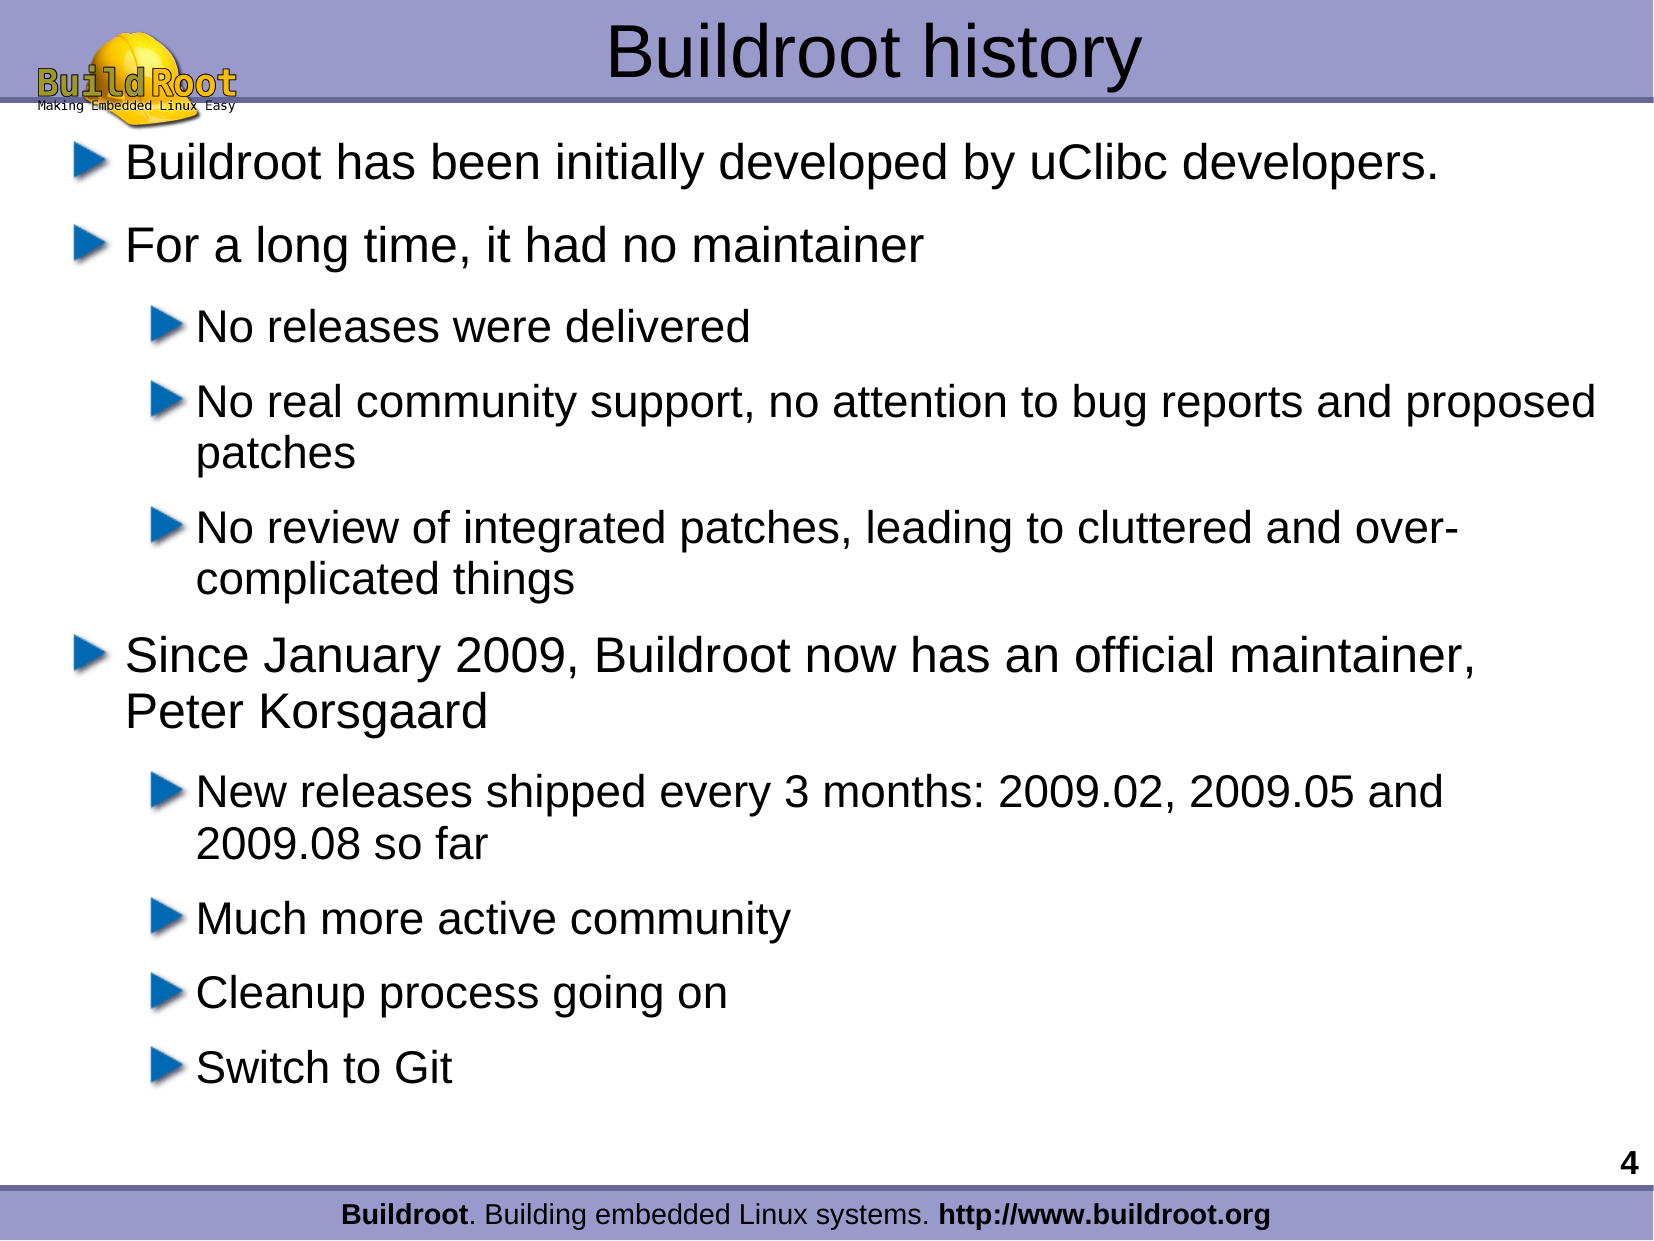

# Buildroot history
Buildroot has been initially developed by uClibc developers.
For a long time, it had no maintainer
No releases were delivered
No real community support, no attention to bug reports and proposed patches
No review of integrated patches, leading to cluttered and over-complicated things
Since January 2009, Buildroot now has an official maintainer, Peter Korsgaard
New releases shipped every 3 months: 2009.02, 2009.05 and 2009.08 so far
Much more active community
Cleanup process going on
Switch to Git